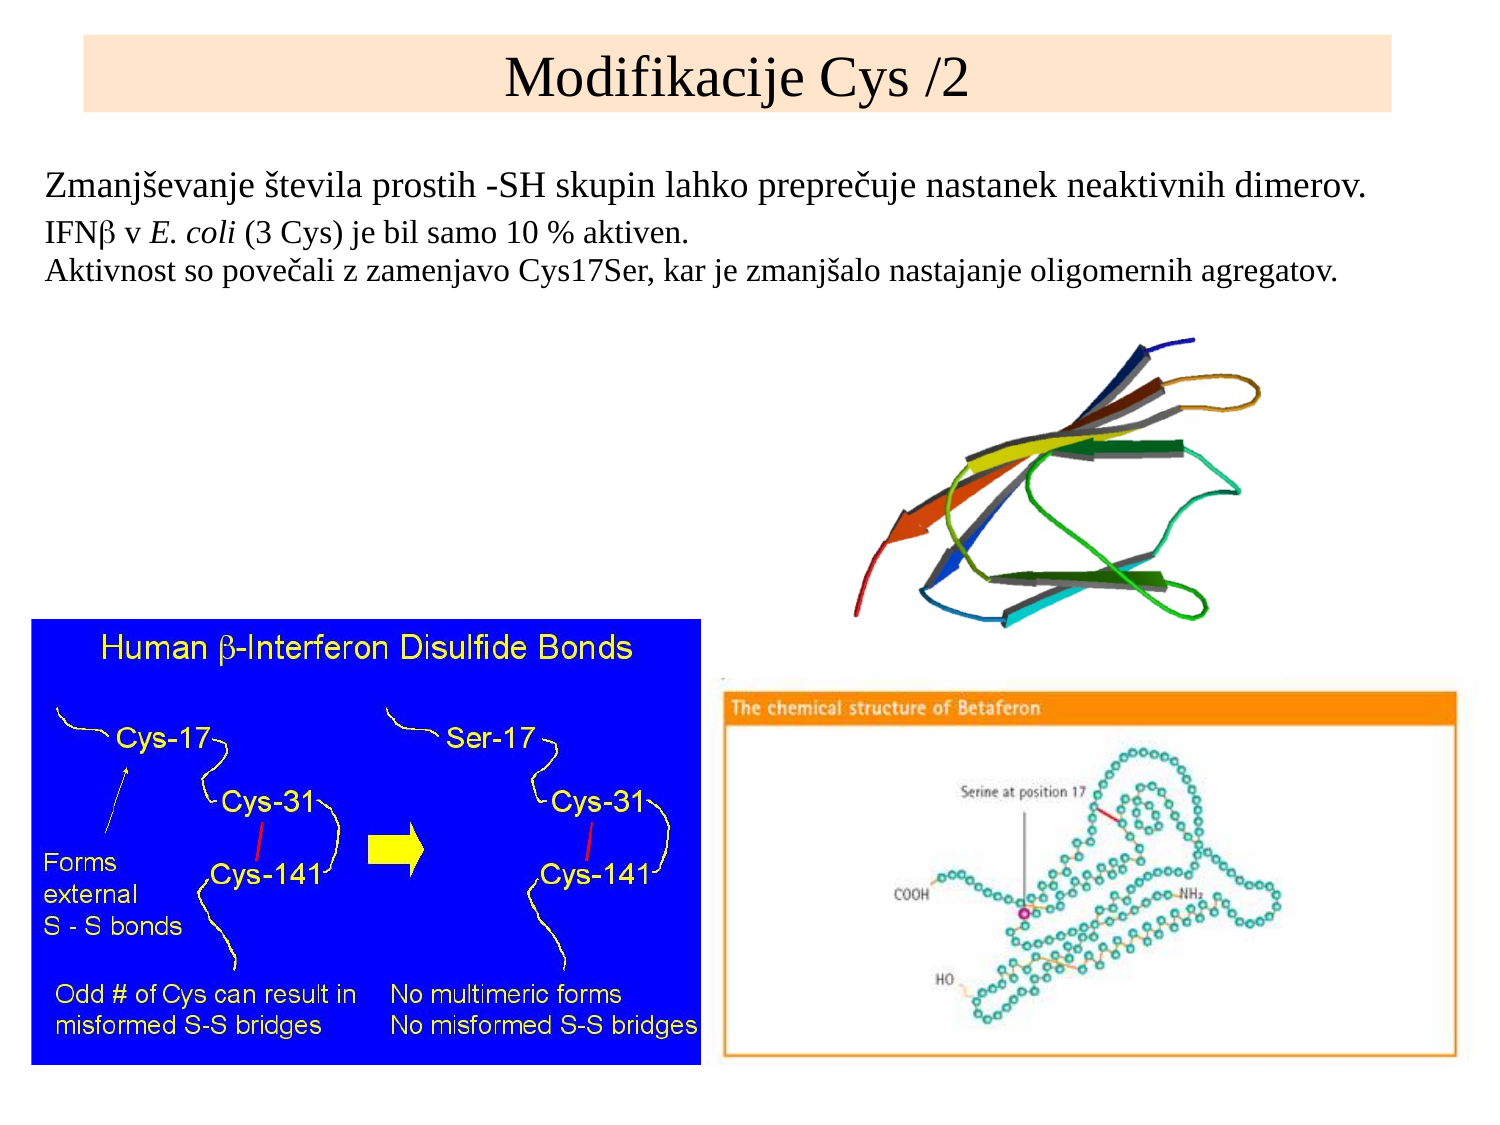

# Modifikacije Cys /2
Zmanjševanje števila prostih -SH skupin lahko preprečuje nastanek neaktivnih dimerov.
IFNb v E. coli (3 Cys) je bil samo 10 % aktiven.
Aktivnost so povečali z zamenjavo Cys17Ser, kar je zmanjšalo nastajanje oligomernih agregatov.